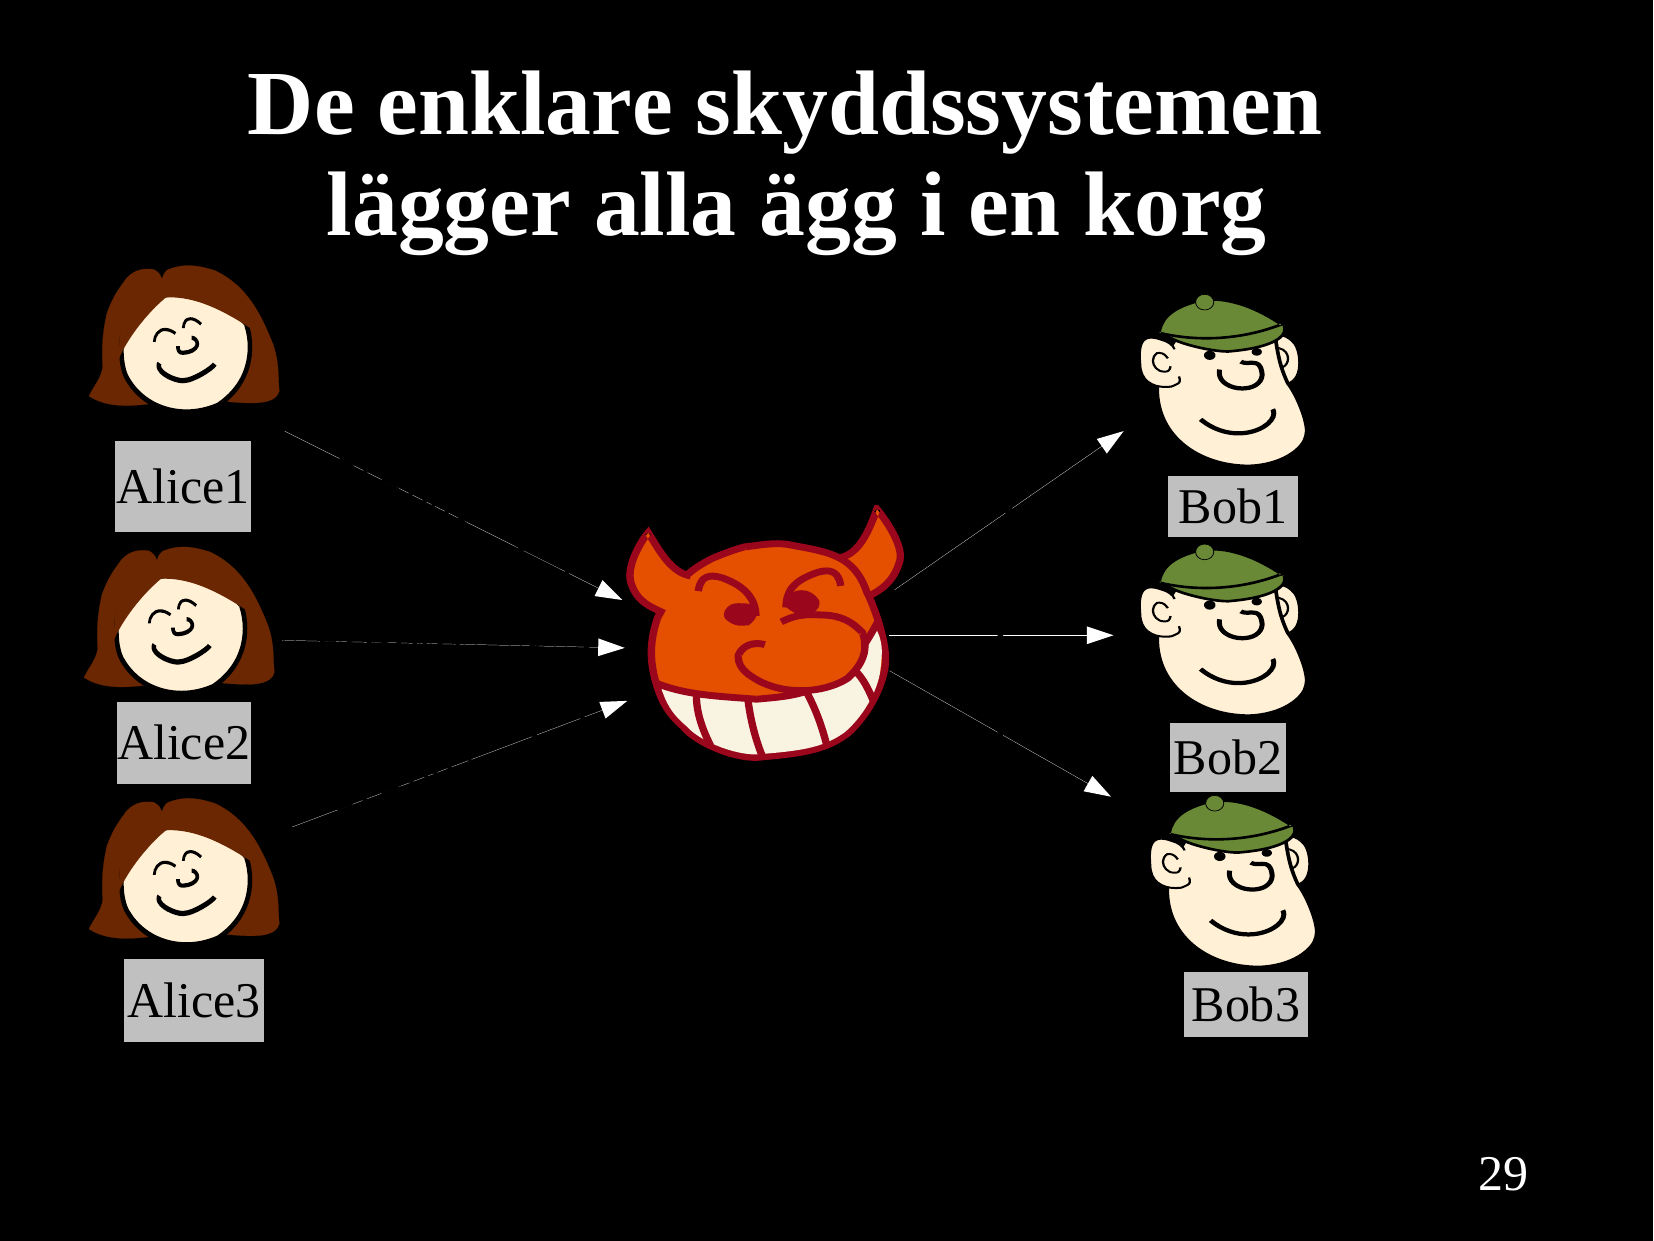

# De enklare skyddssystemen lägger alla ägg i en korg
E(Bob3,“X”)
“Y”
Alice1
Bob1
“Z”
E(Bob1, “Y”)
“X”
E(Bob2, “Z”)
Alice2
Bob2
Alice3
Bob3